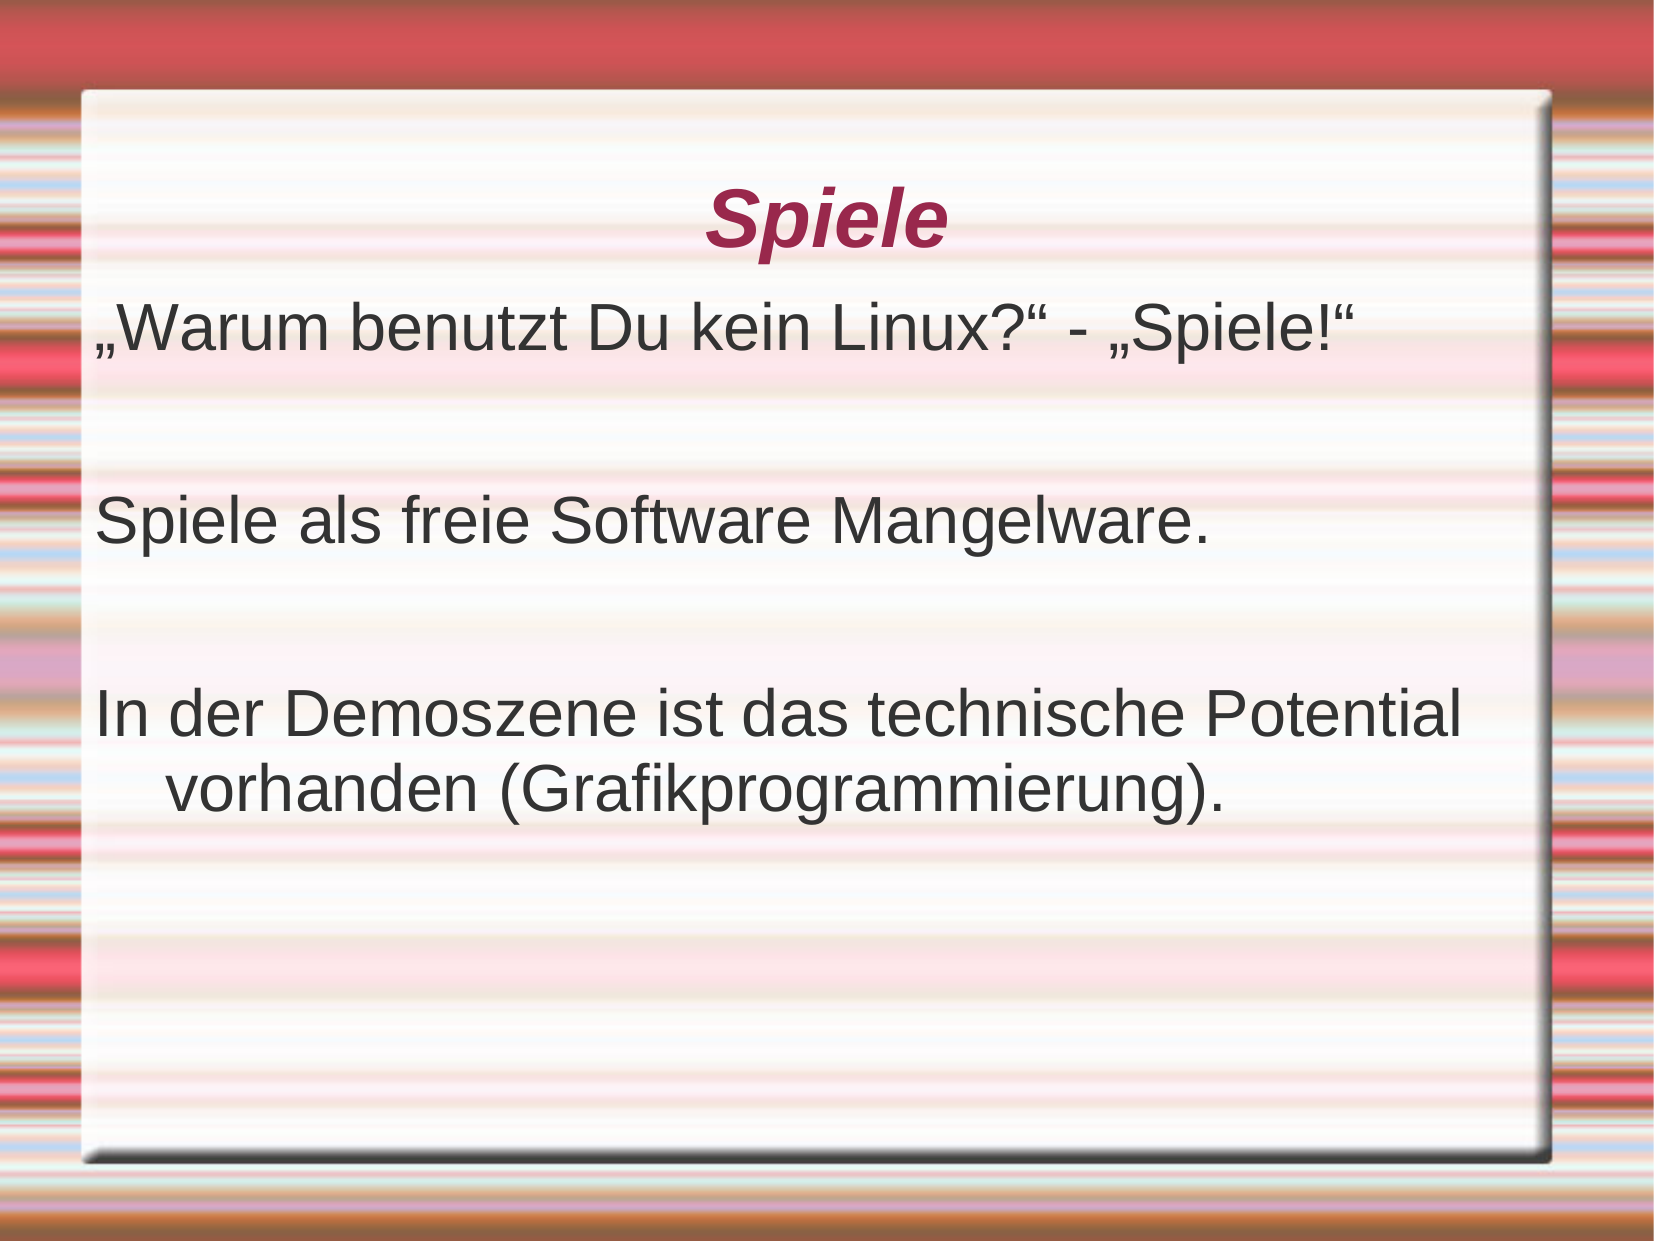

# Spiele
„Warum benutzt Du kein Linux?“ - „Spiele!“
Spiele als freie Software Mangelware.
In der Demoszene ist das technische Potential vorhanden (Grafikprogrammierung).